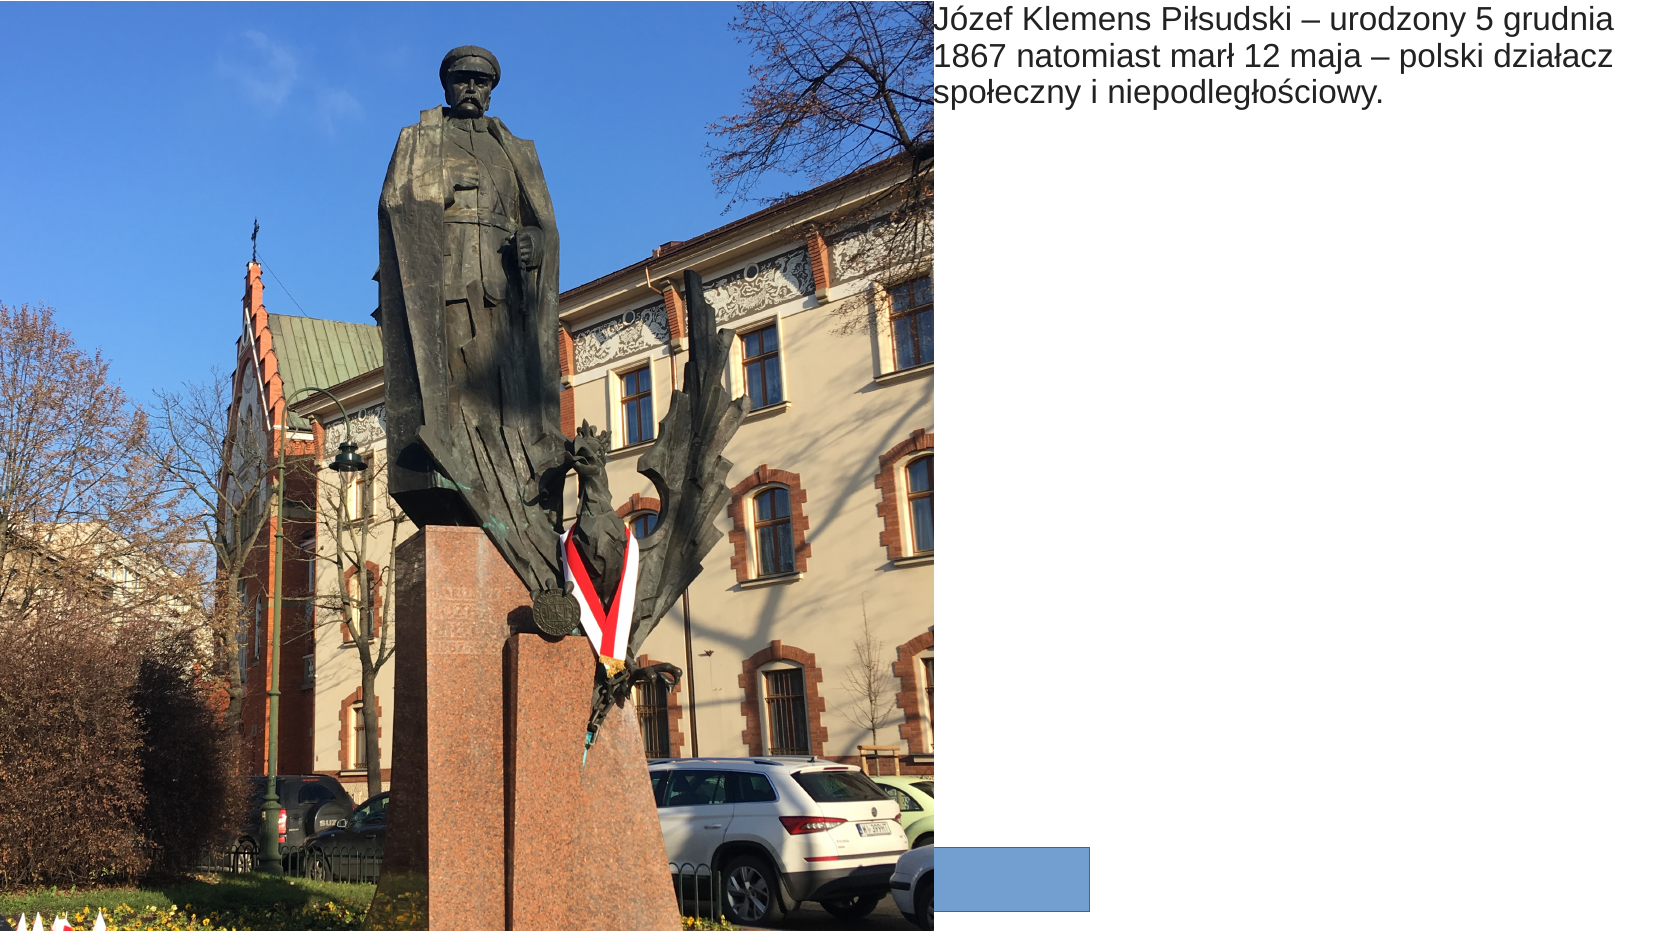

# Józef Klemens Piłsudski – urodzony 5 grudnia 1867 natomiast marł 12 maja – polski działacz społeczny i niepodległościowy.